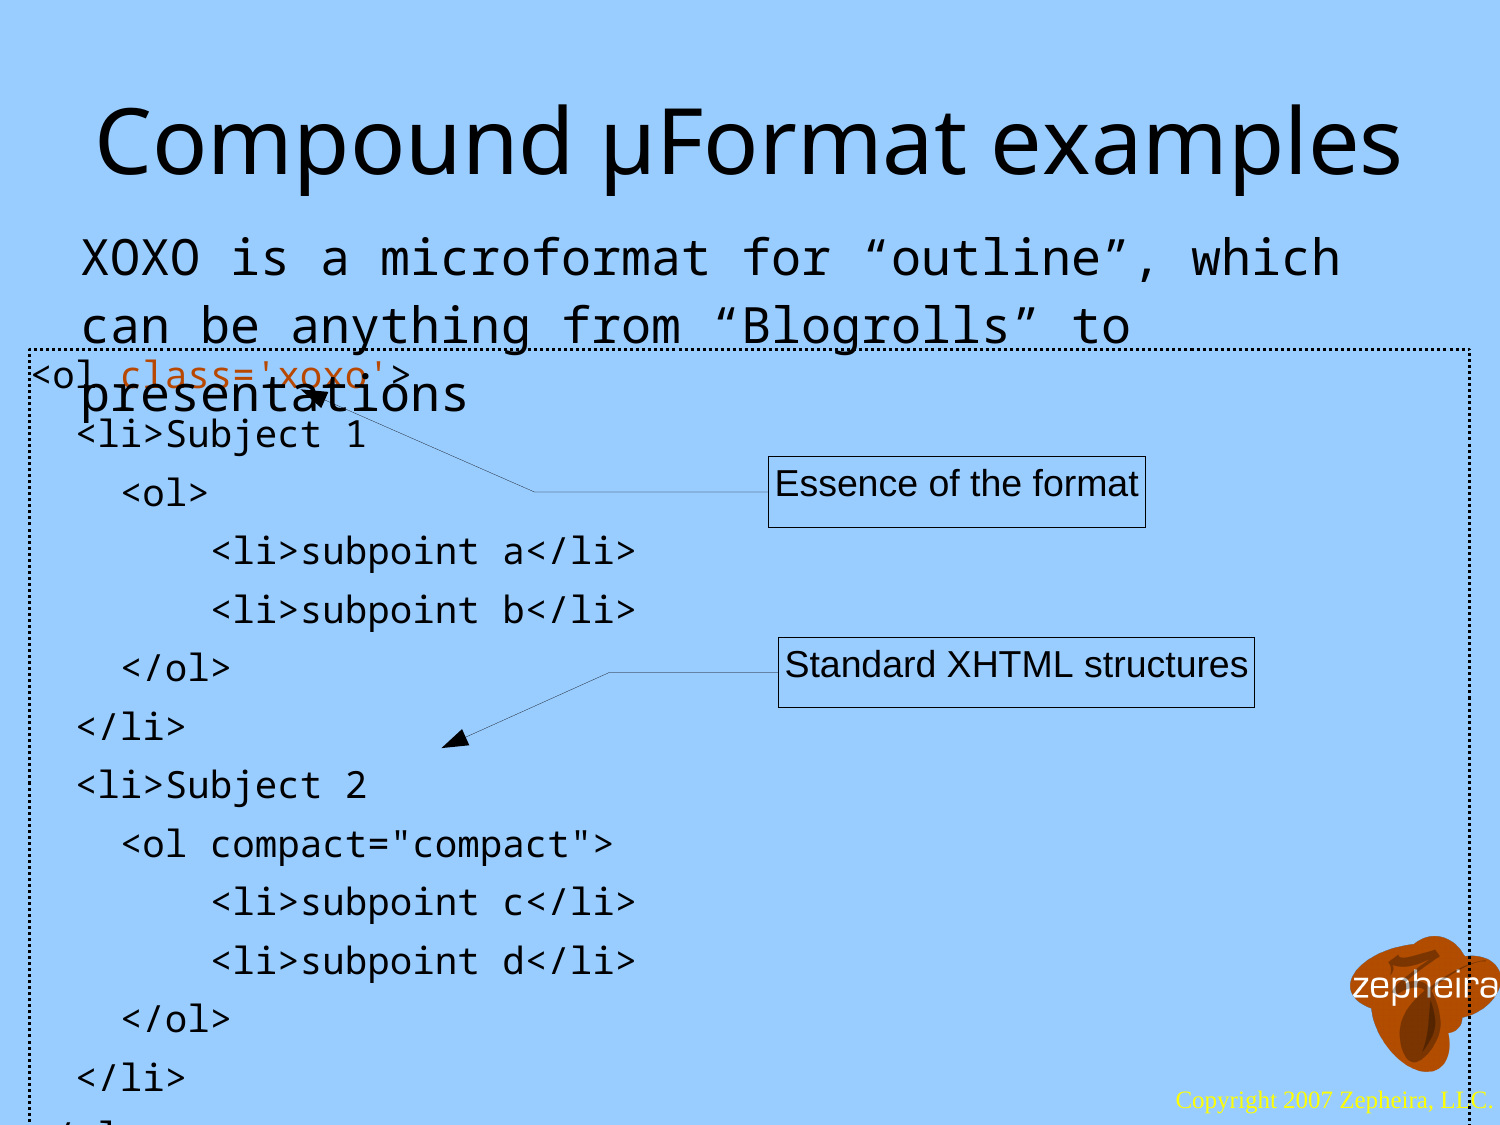

# Compound μFormat examples
XOXO is a microformat for “outline”, which can be anything from “Blogrolls” to presentations
<ol class='xoxo'>
 <li>Subject 1
 <ol>
 <li>subpoint a</li>
 <li>subpoint b</li>
 </ol>
 </li>
 <li>Subject 2
 <ol compact="compact">
 <li>subpoint c</li>
 <li>subpoint d</li>
 </ol>
 </li>
</ol>